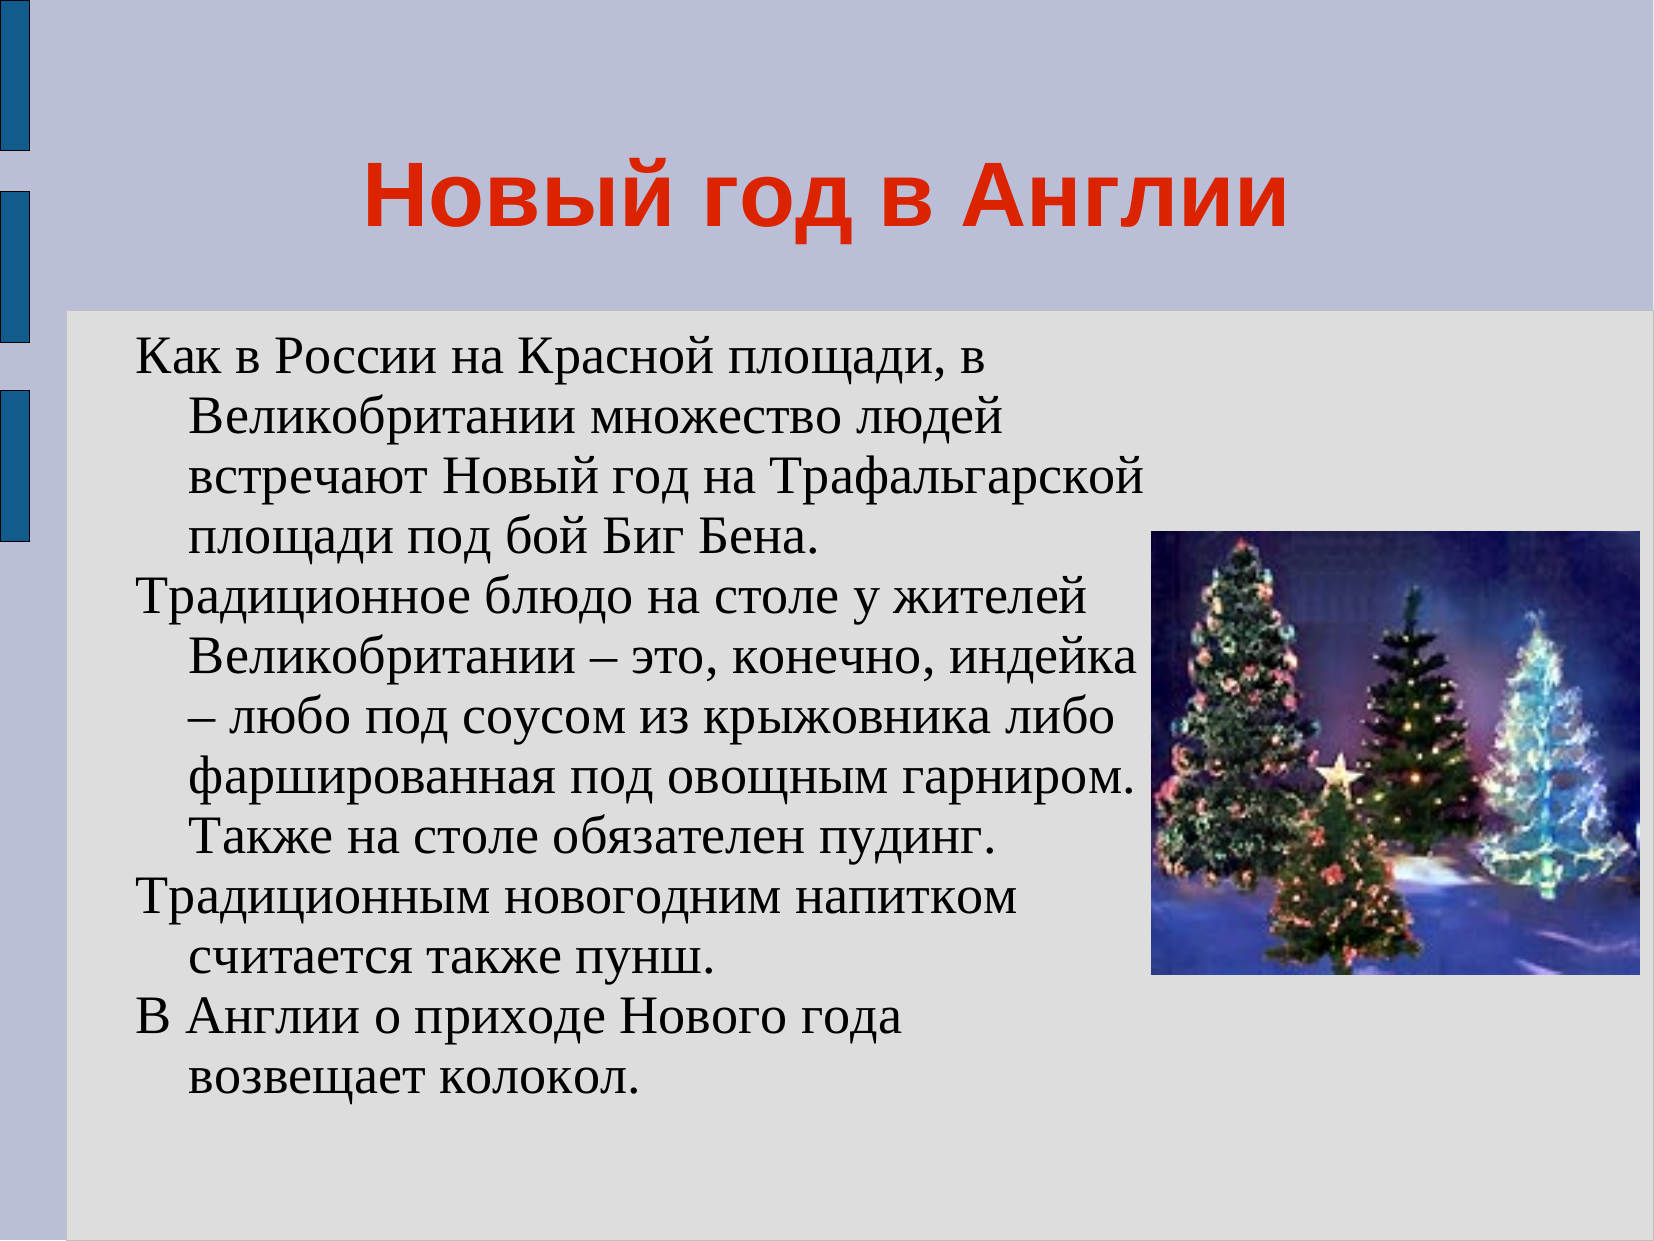

# Новый год в Англии
Как в России на Красной площади, в Великобритании множество людей встречают Новый год на Трафальгарской площади под бой Биг Бена.
Традиционное блюдо на столе у жителей Великобритании – это, конечно, индейка – любо под соусом из крыжовника либо фаршированная под овощным гарниром. Также на столе обязателен пудинг.
Традиционным новогодним напитком считается также пунш.
В Англии о приходе Нового года возвещает колокол.